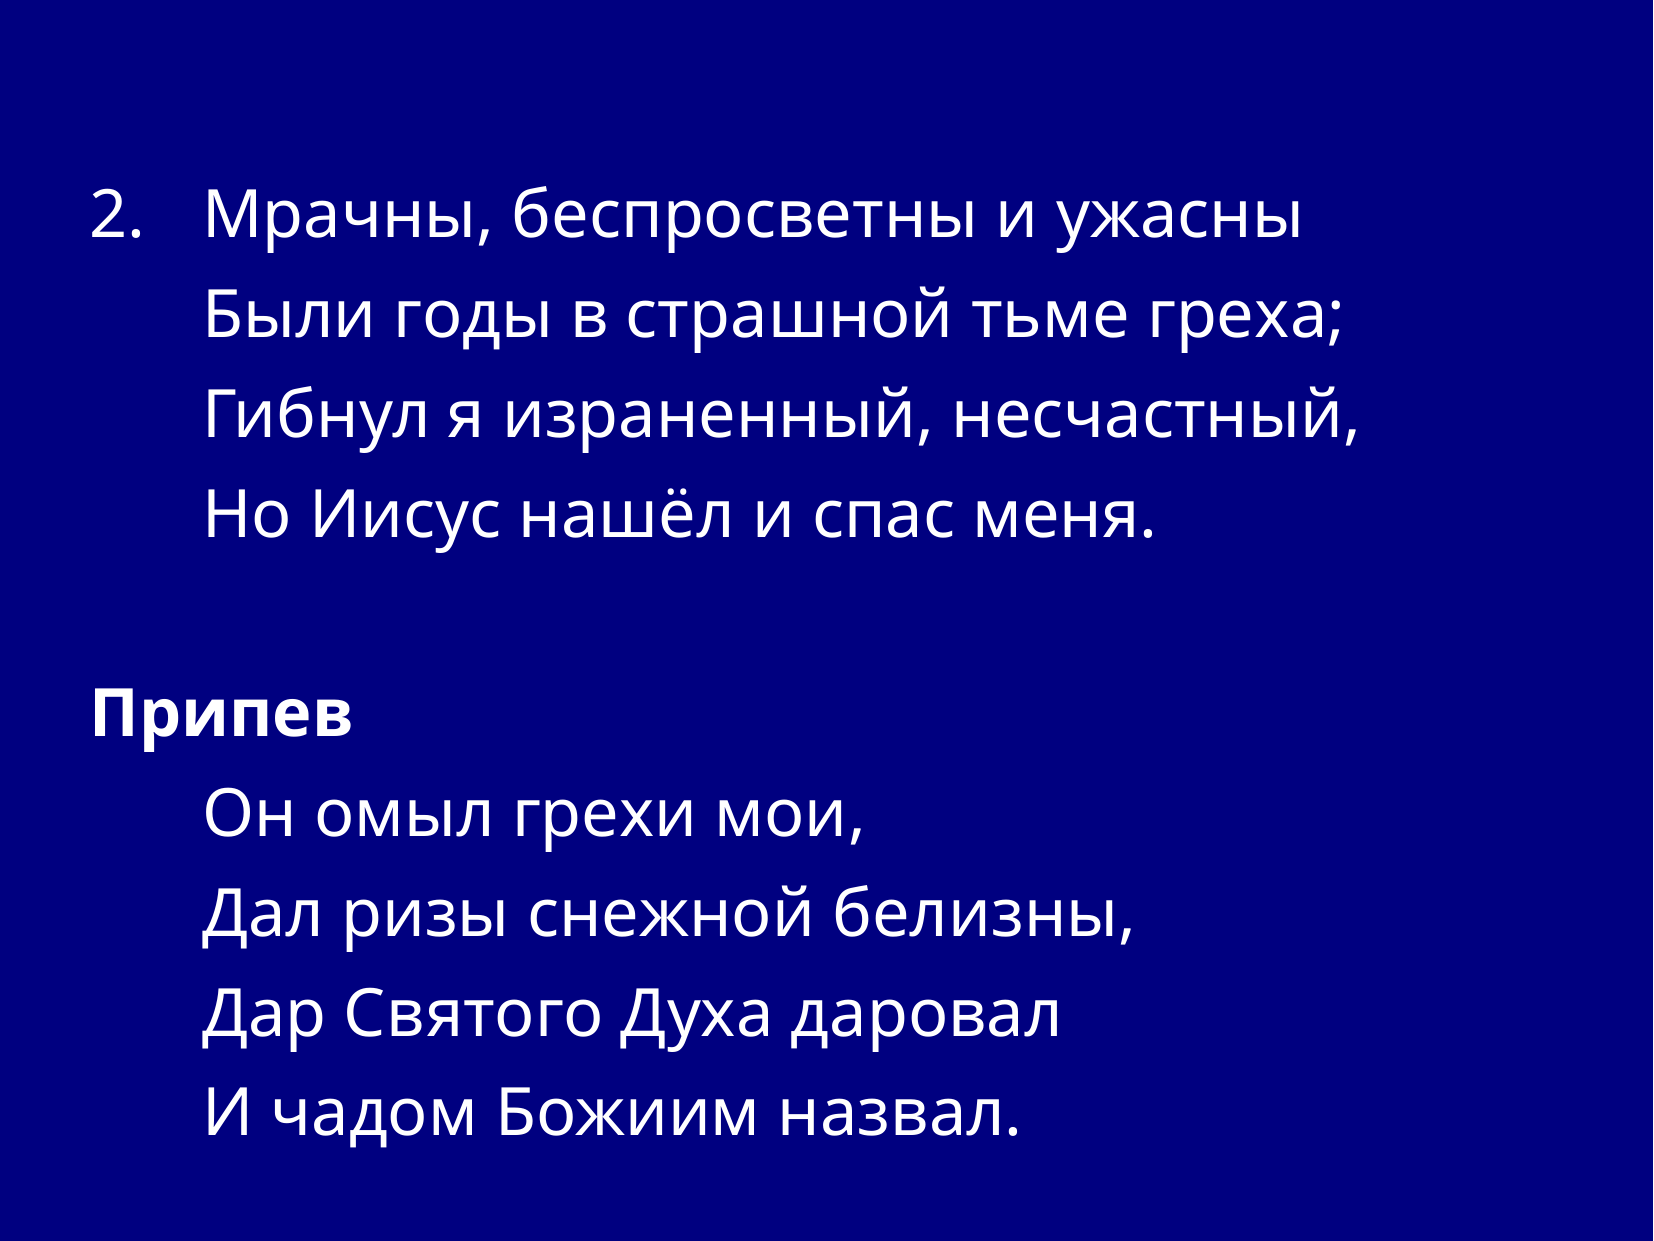

2.	Мрачны, беспросветны и ужасны
	Были годы в страшной тьме греха;
	Гибнул я израненный, несчастный,
	Но Иисус нашёл и спас меня.
Припев
	Он омыл грехи мои,
	Дал ризы снежной белизны,
	Дар Святого Духа даровал
	И чадом Божиим назвал.